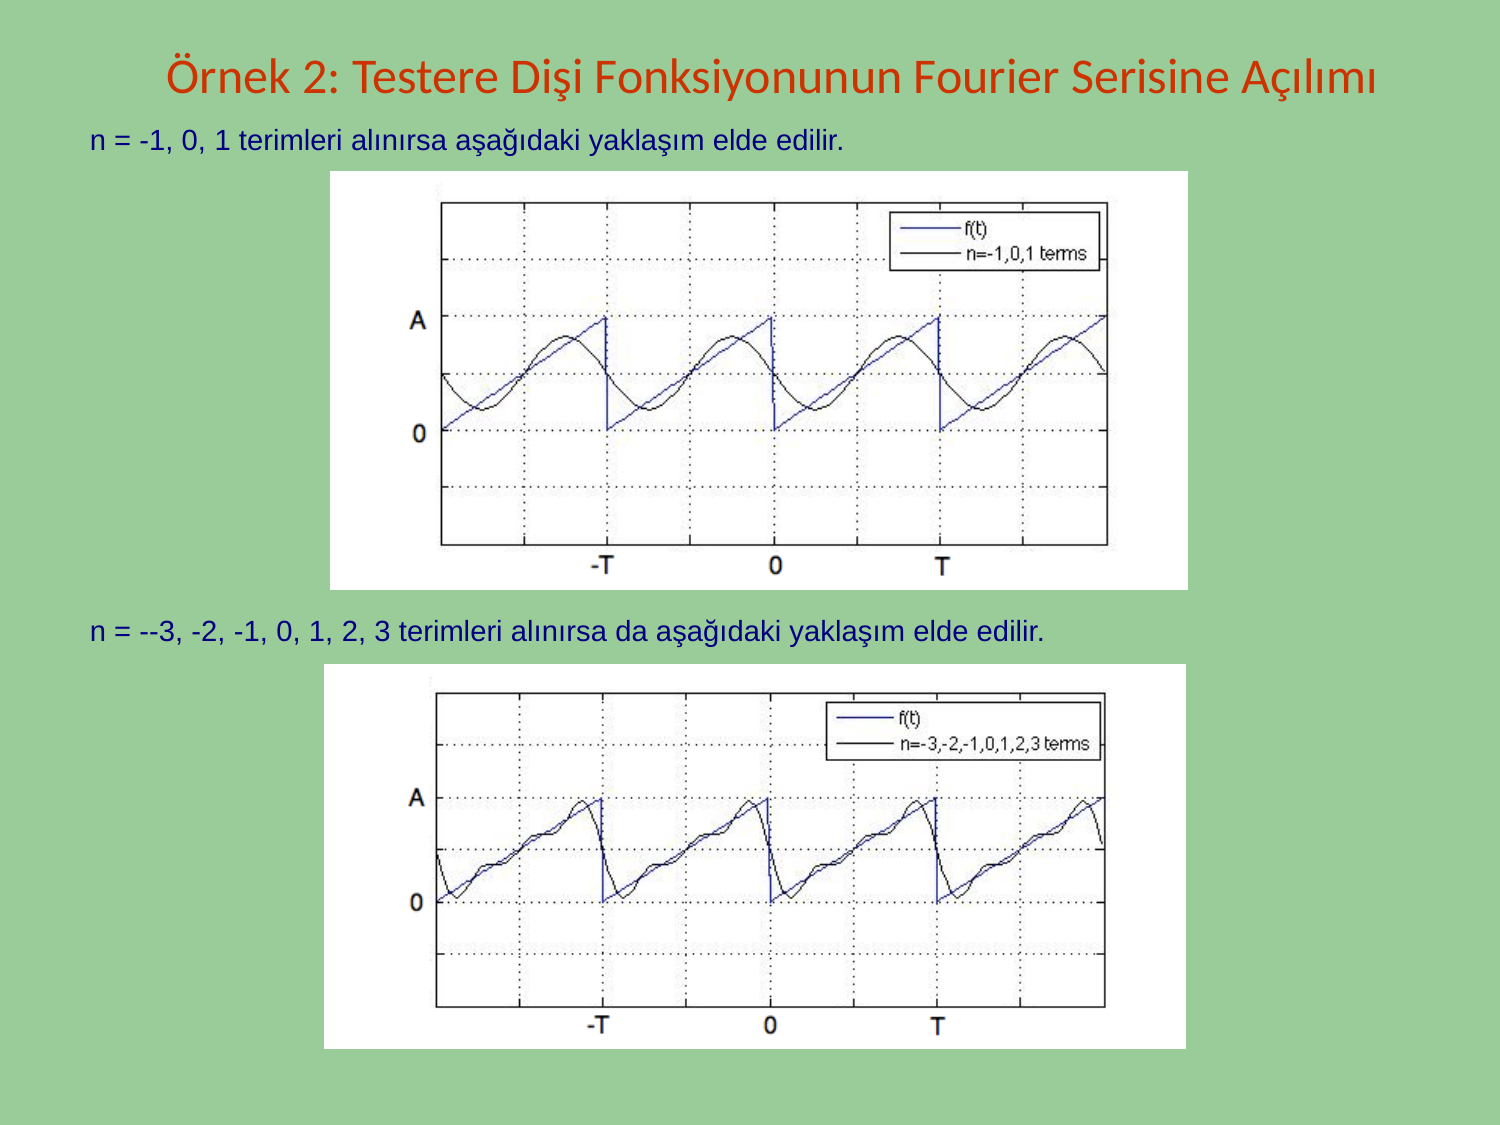

# Örnek 2: Testere Dişi Fonksiyonunun Fourier Serisine Açılımı
n = -1, 0, 1 terimleri alınırsa aşağıdaki yaklaşım elde edilir.
n = --3, -2, -1, 0, 1, 2, 3 terimleri alınırsa da aşağıdaki yaklaşım elde edilir.